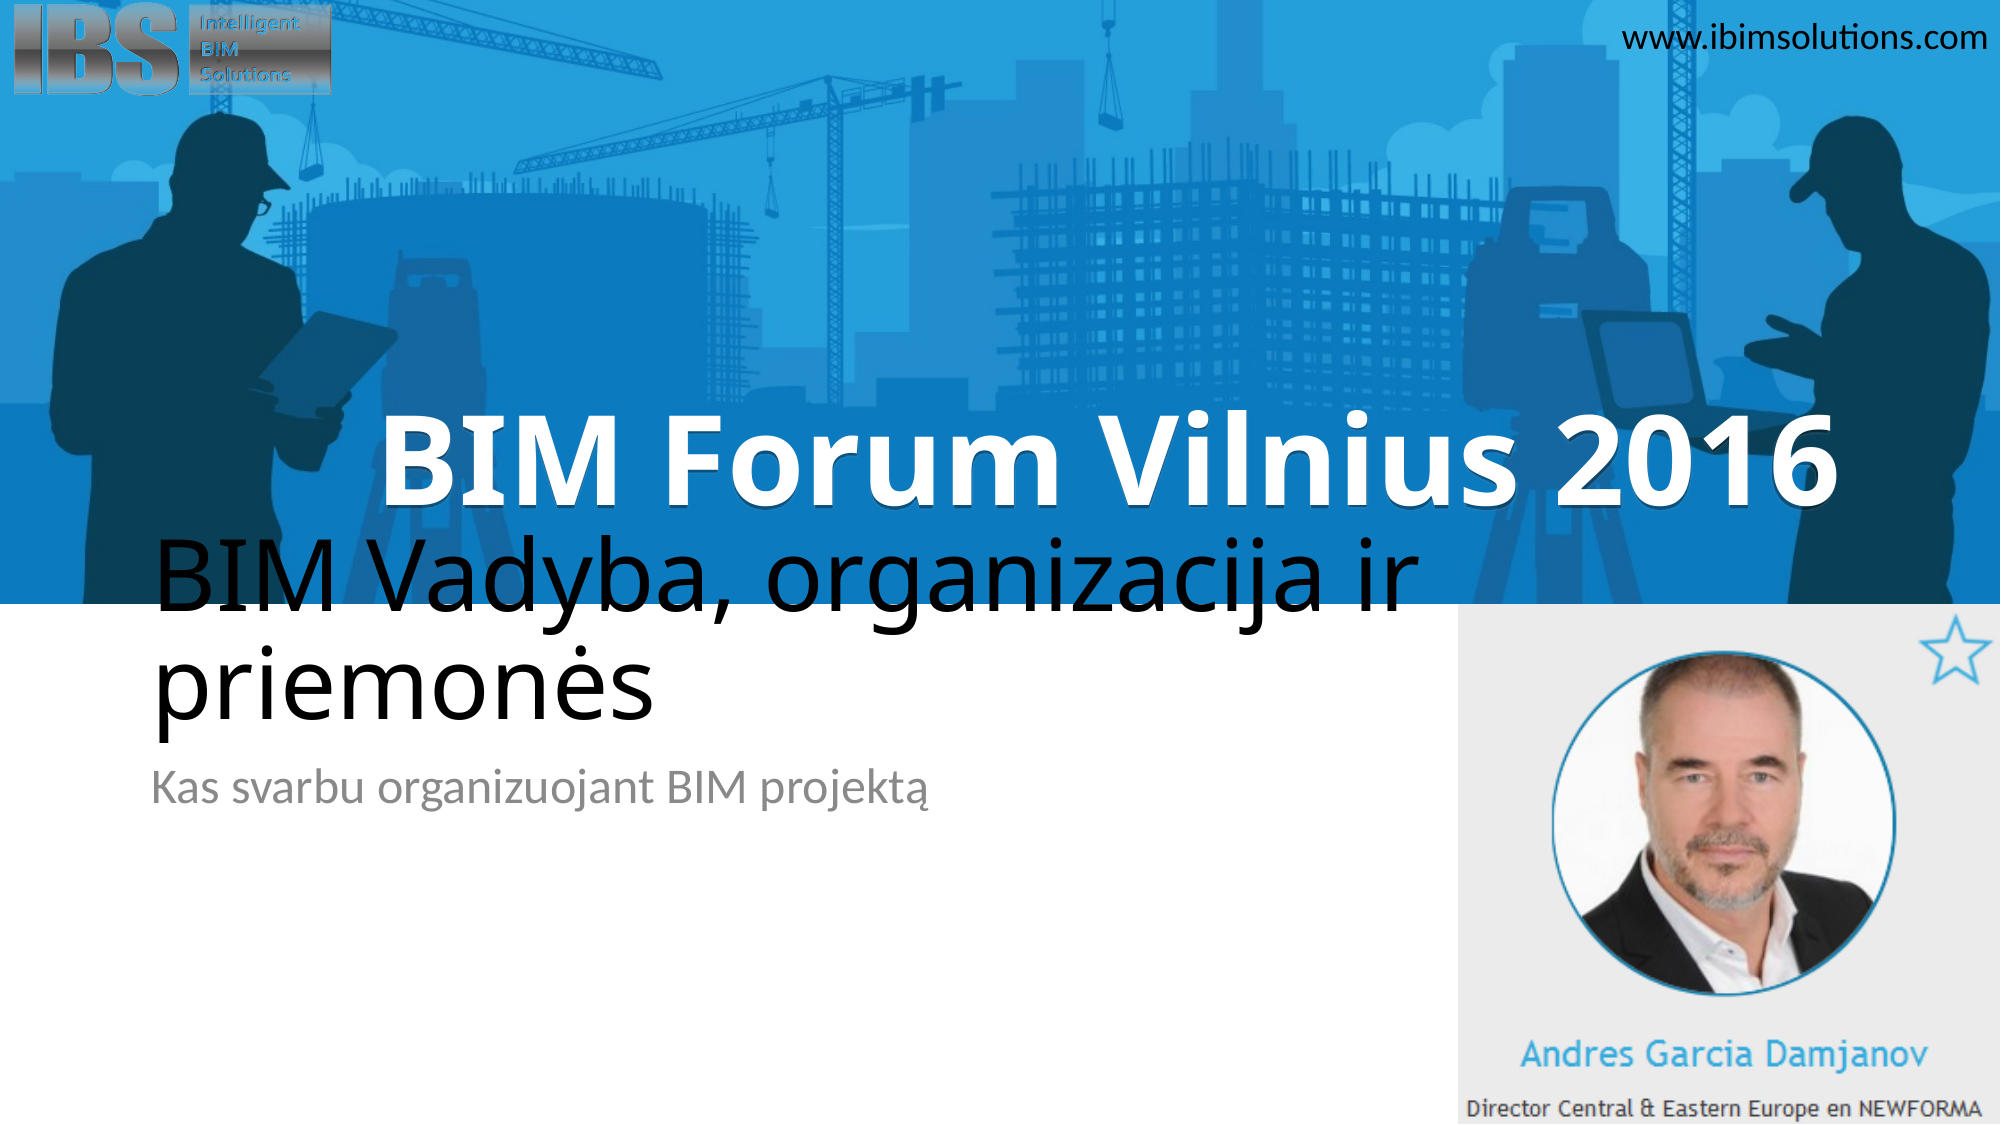

www.ibimsolutions.com
# BIM Vadyba, organizacija ir priemonės
BIM Forum Vilnius 2016
Kas svarbu organizuojant BIM projektą